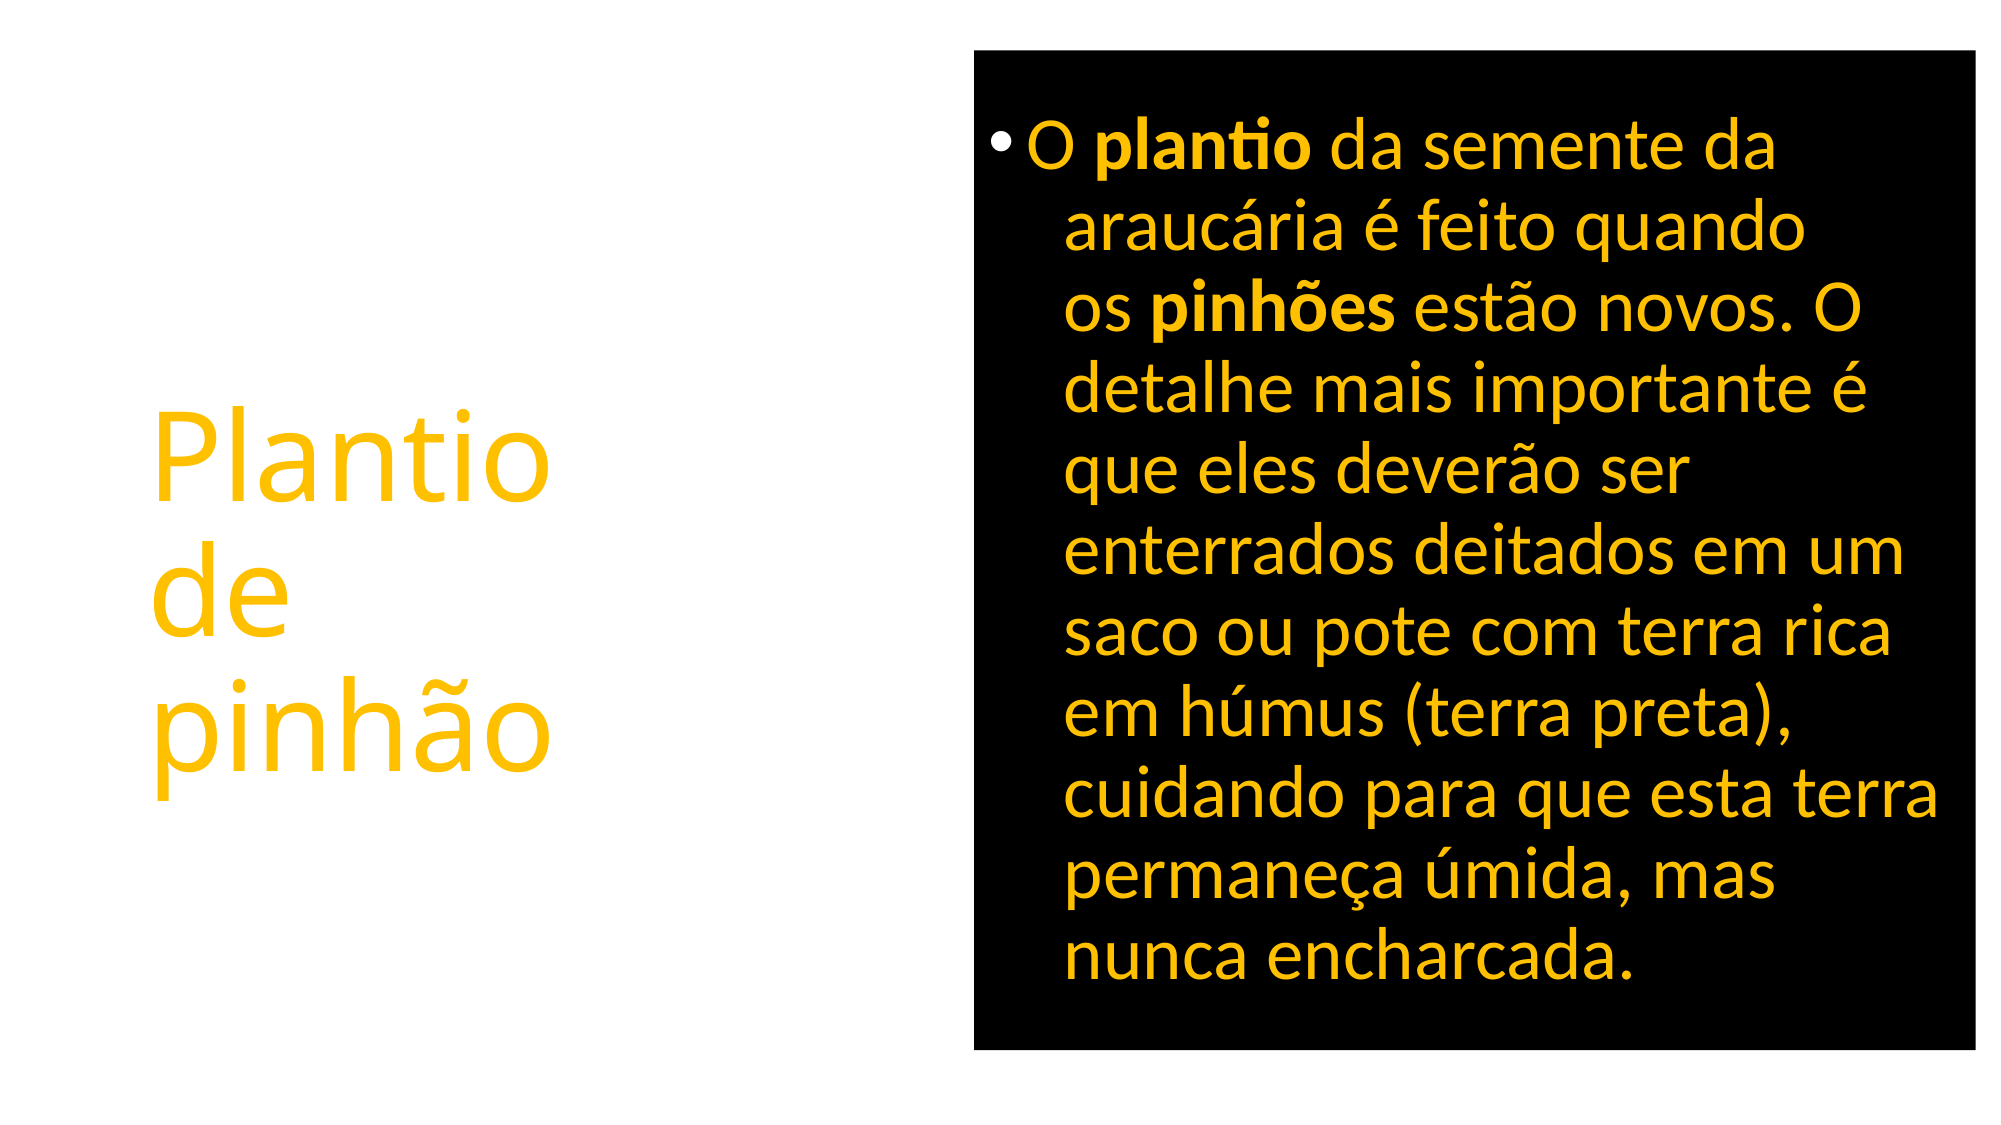

O plantio da semente da araucária é feito quando os pinhões estão novos. O detalhe mais importante é que eles deverão ser enterrados deitados em um saco ou pote com terra rica em húmus (terra preta), cuidando para que esta terra permaneça úmida, mas nunca encharcada.
# Plantio de pinhão